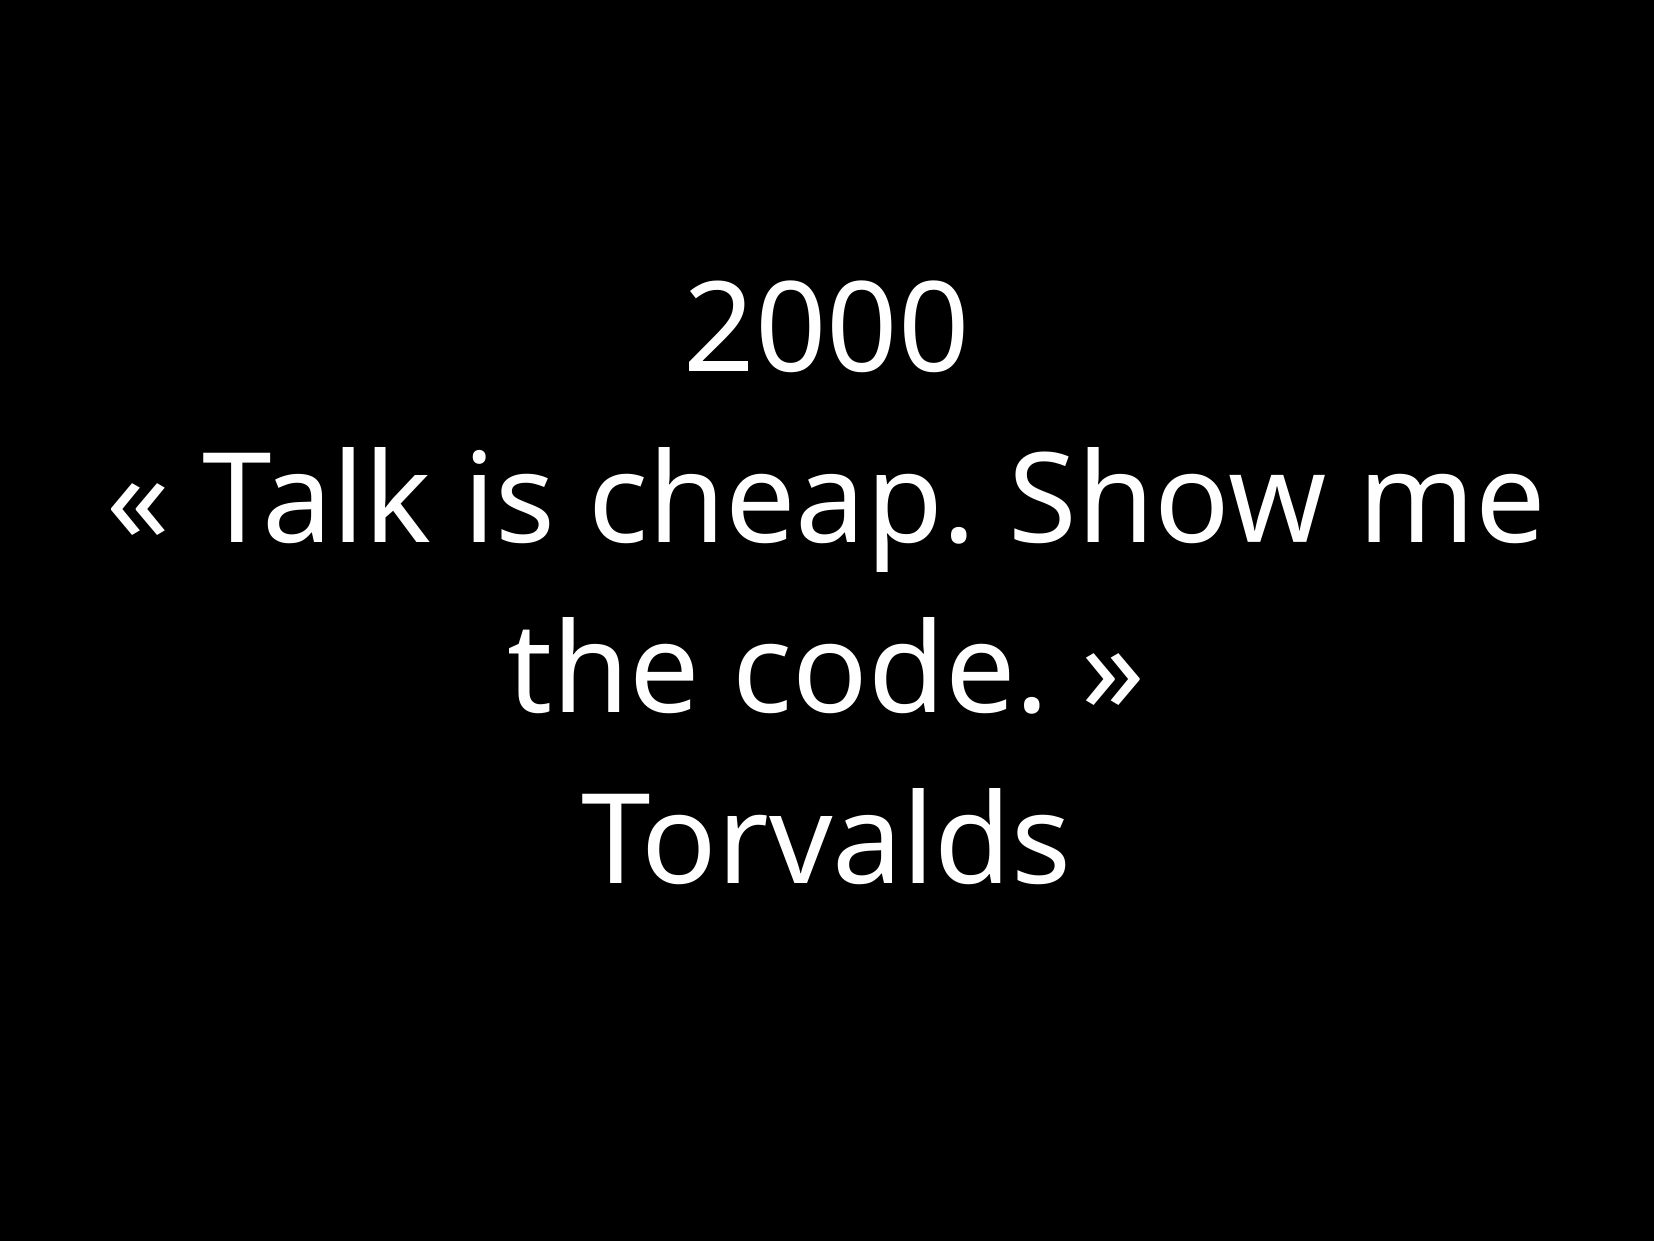

# 2000
« Talk is cheap. Show me the code. »
Torvalds